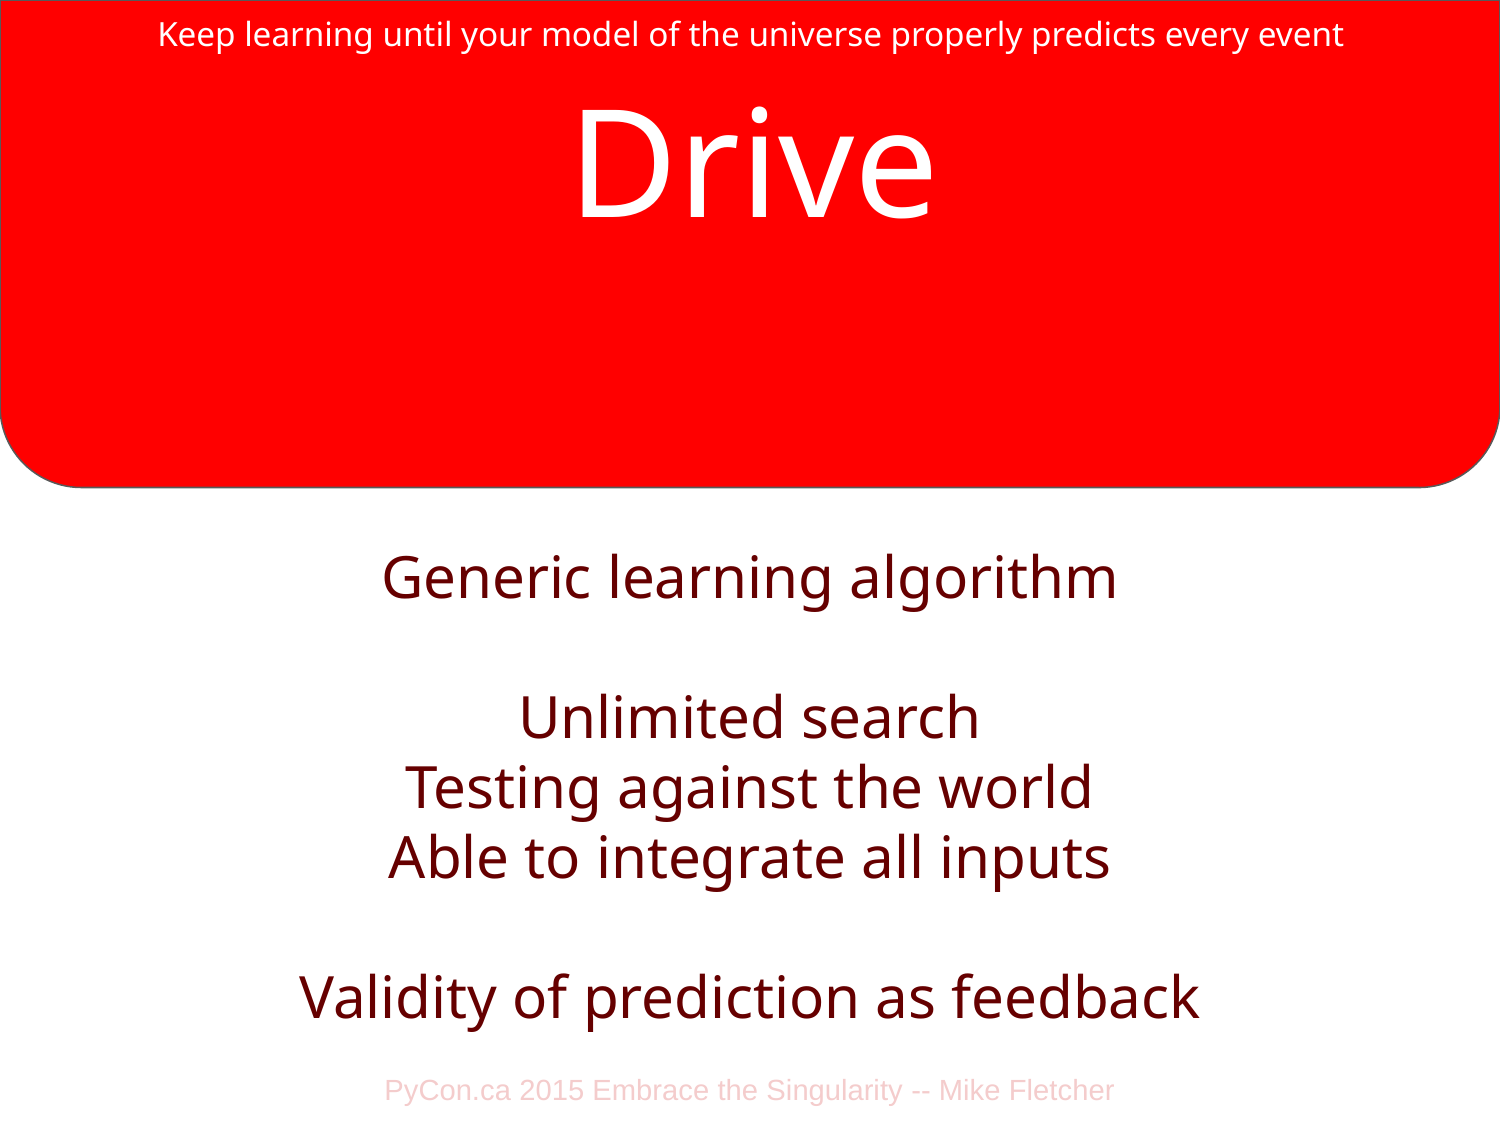

Keep learning until your model of the universe properly predicts every event
# Drive
Generic learning algorithm
Unlimited search
Testing against the world
Able to integrate all inputs
Validity of prediction as feedback